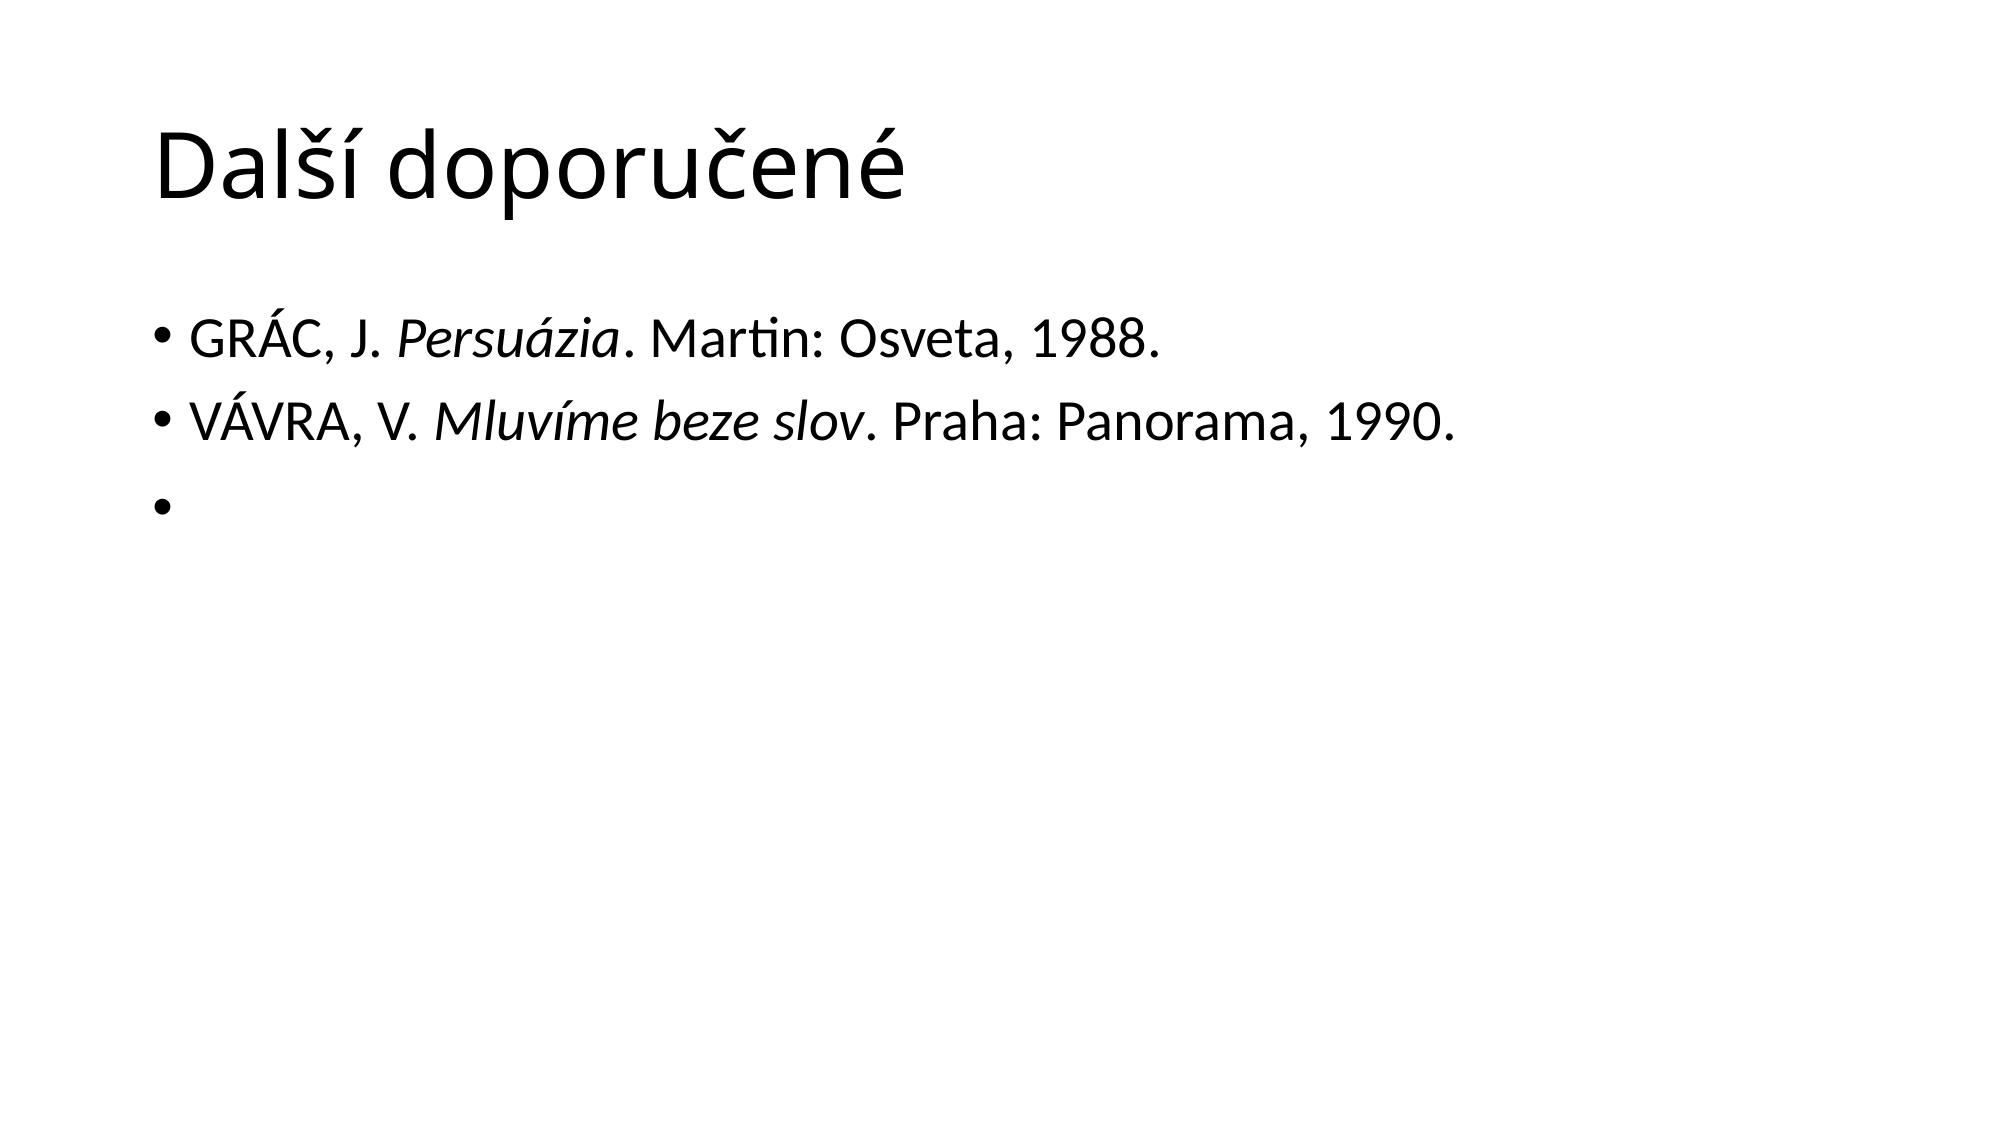

# Další doporučené
GRÁC, J. Persuázia. Martin: Osveta, 1988.
VÁVRA, V. Mluvíme beze slov. Praha: Panorama, 1990.